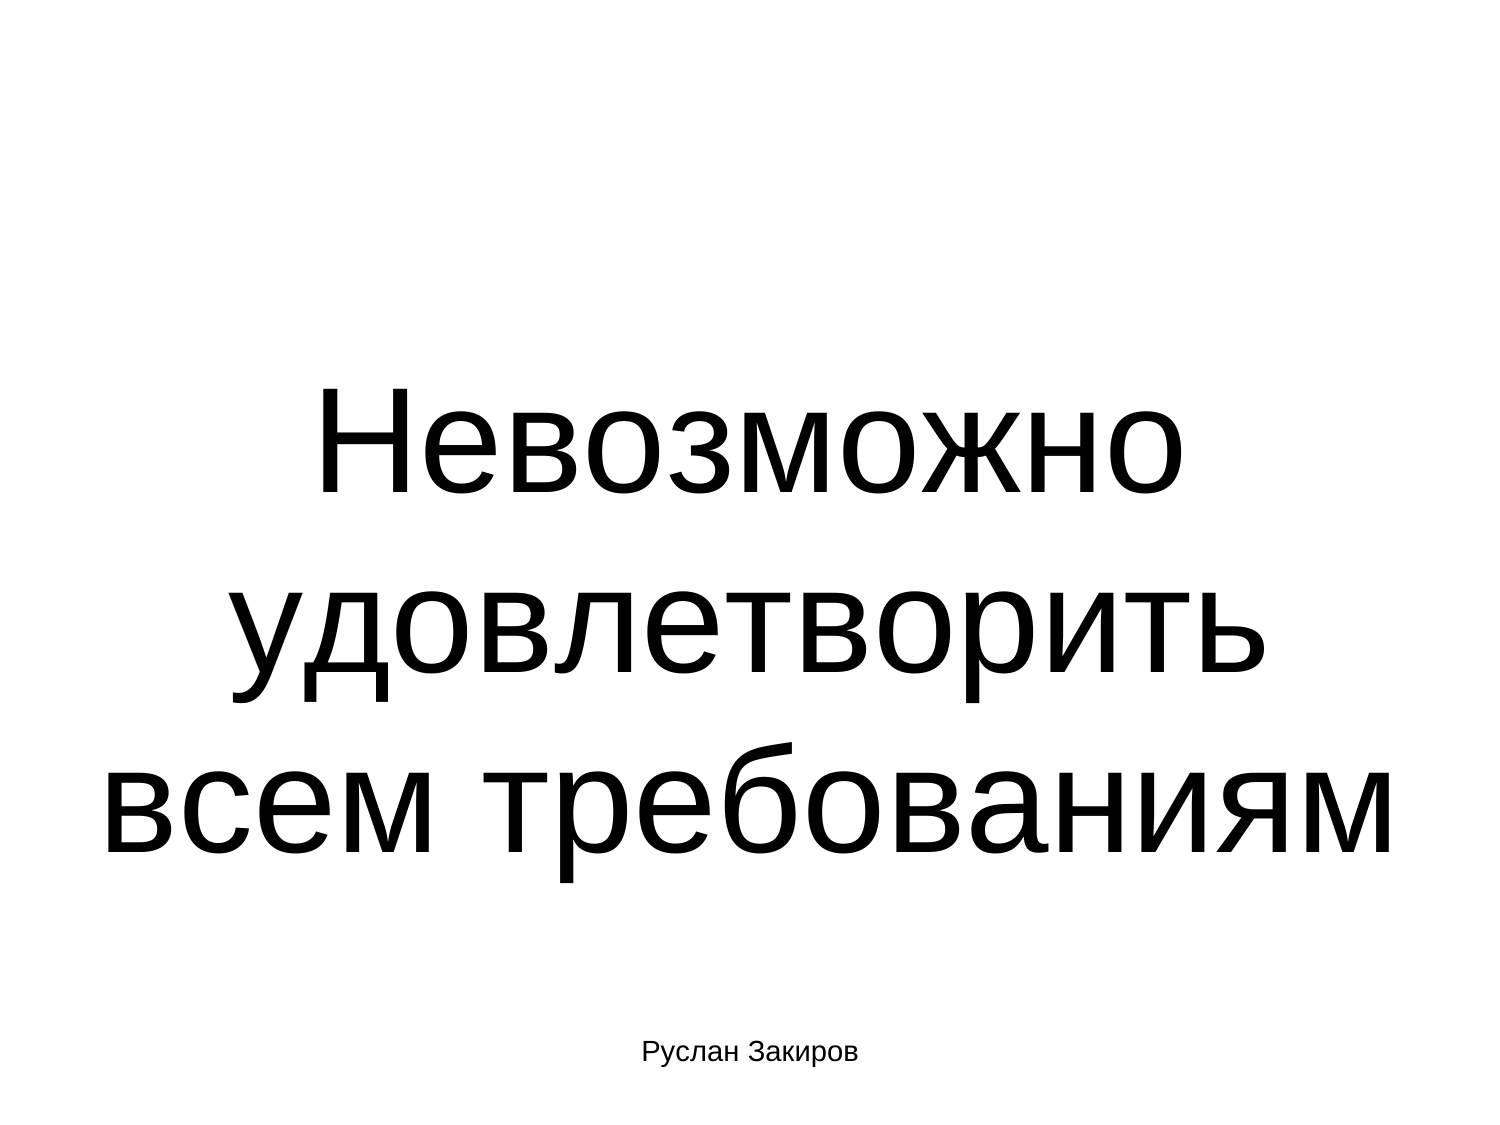

# Невозможно удовлетворить всем требованиям
Руслан Закиров